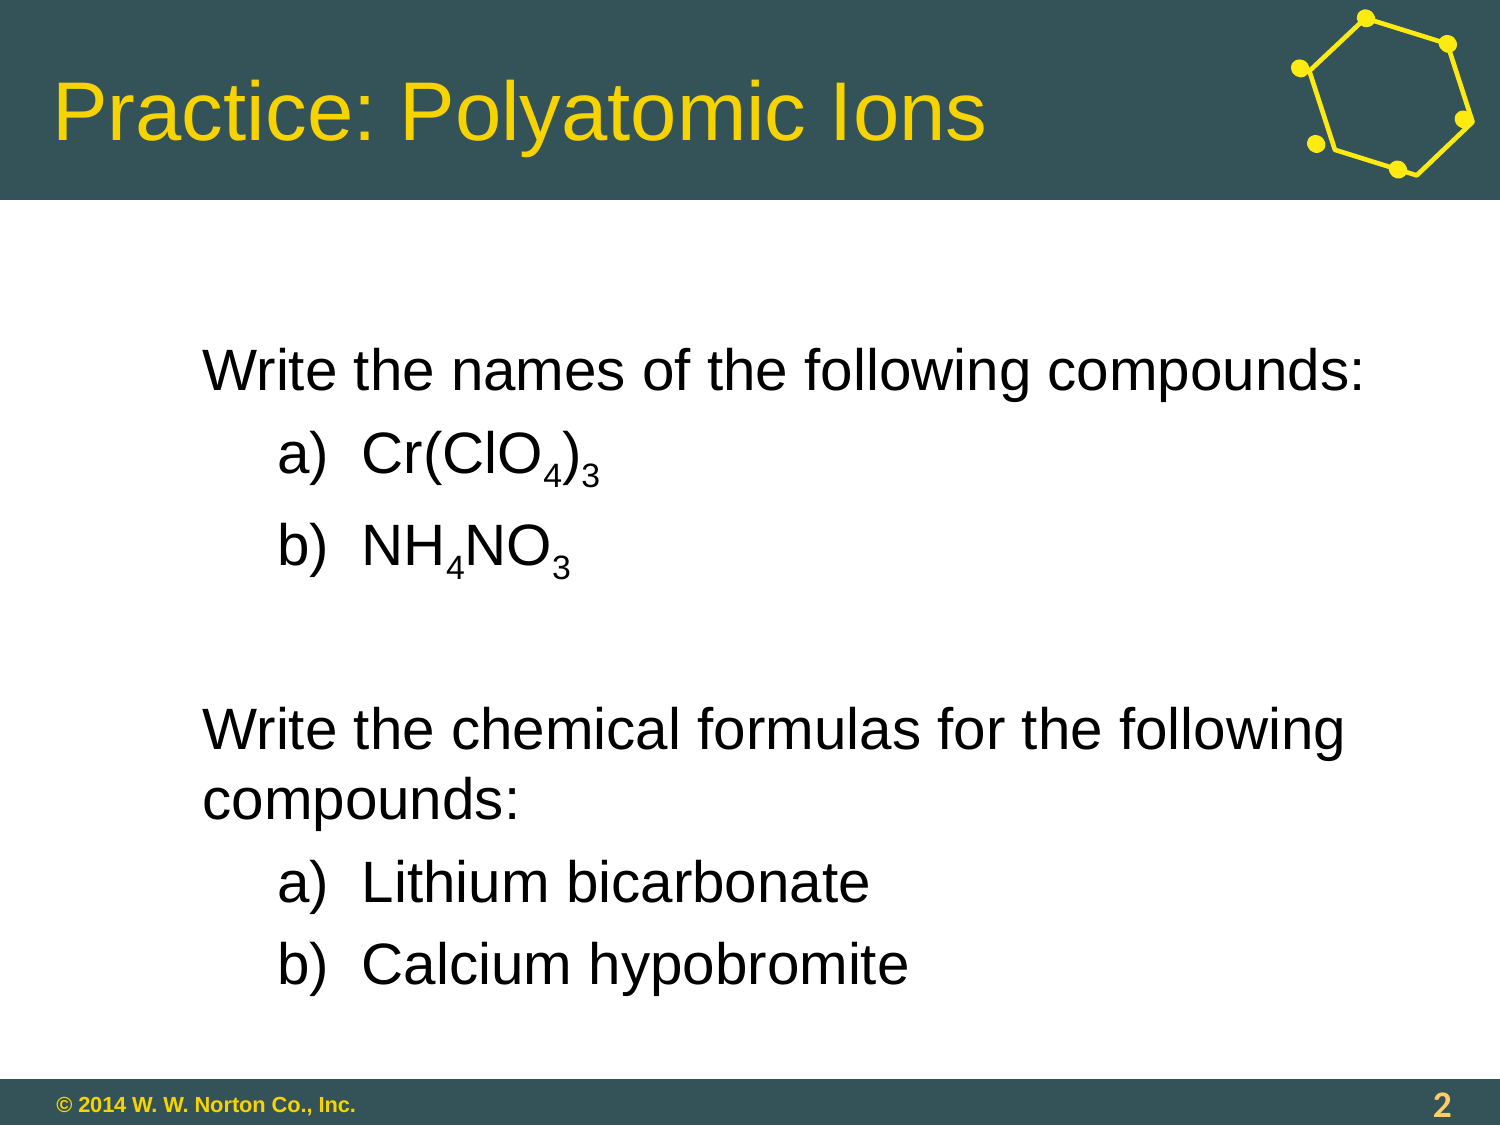

Practice: Polyatomic Ions
# Write the names of the following compounds:
		a) Cr(ClO4)3
		b) NH4NO3
Write the chemical formulas for the following compounds:
		a) Lithium bicarbonate
		b) Calcium hypobromite